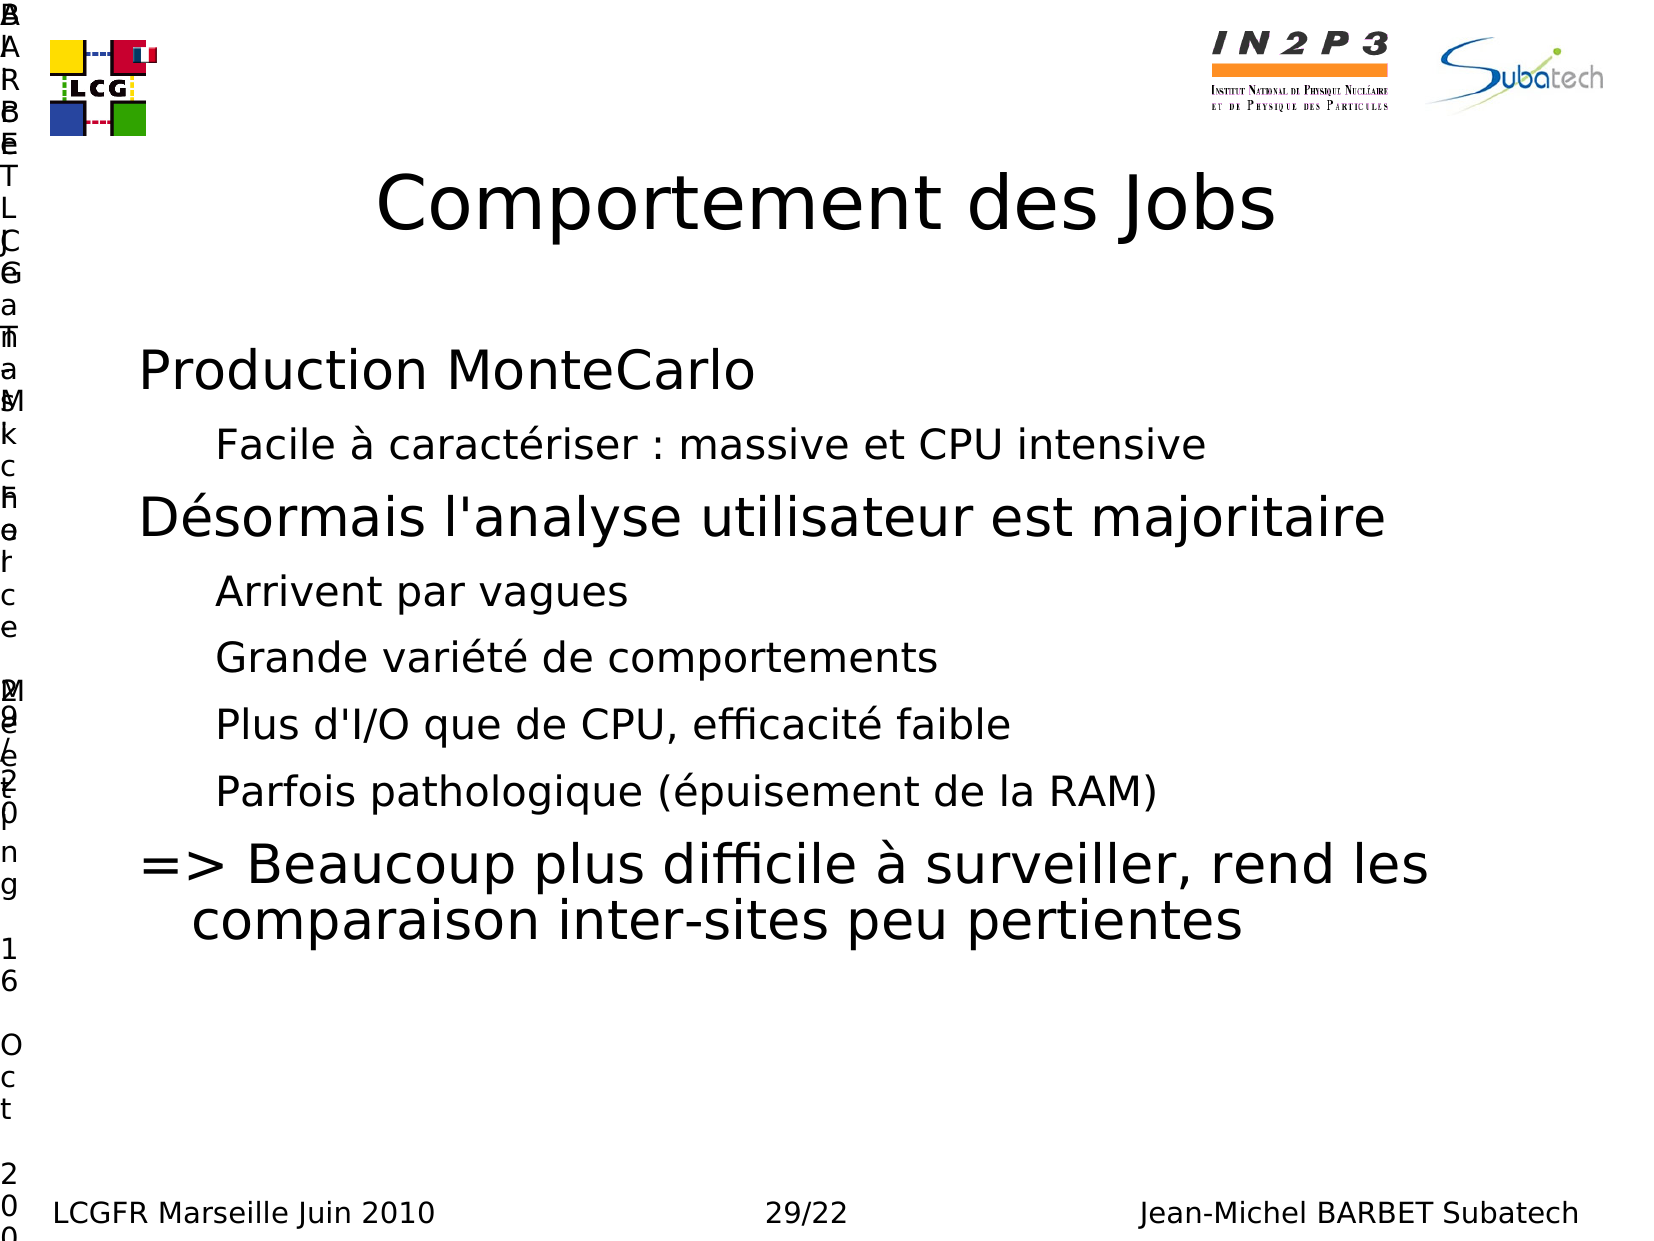

# Comportement des Jobs
Production MonteCarlo
Facile à caractériser : massive et CPU intensive
Désormais l'analyse utilisateur est majoritaire
Arrivent par vagues
Grande variété de comportements
Plus d'I/O que de CPU, efficacité faible
Parfois pathologique (épuisement de la RAM)
=> Beaucoup plus difficile à surveiller, rend les comparaison inter-sites peu pertientes